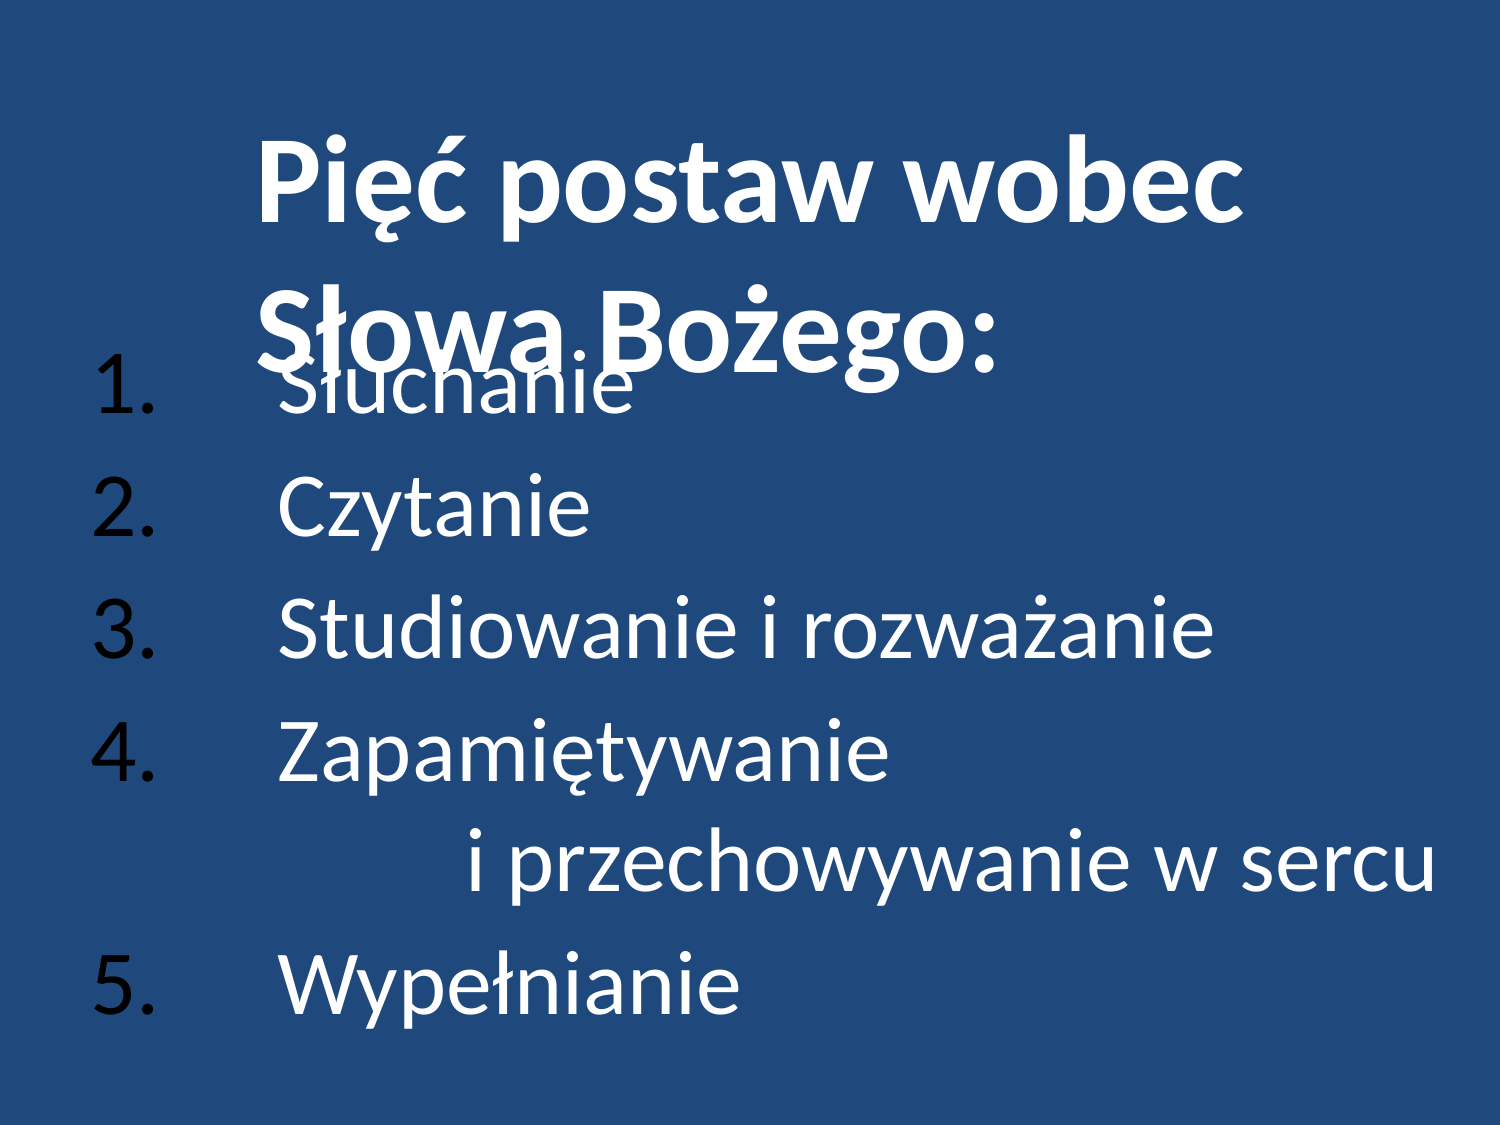

# Pięć postaw wobec Słowa Bożego:
Słuchanie
Czytanie
Studiowanie i rozważanie
Zapamiętywanie i przechowywanie w sercu
Wypełnianie